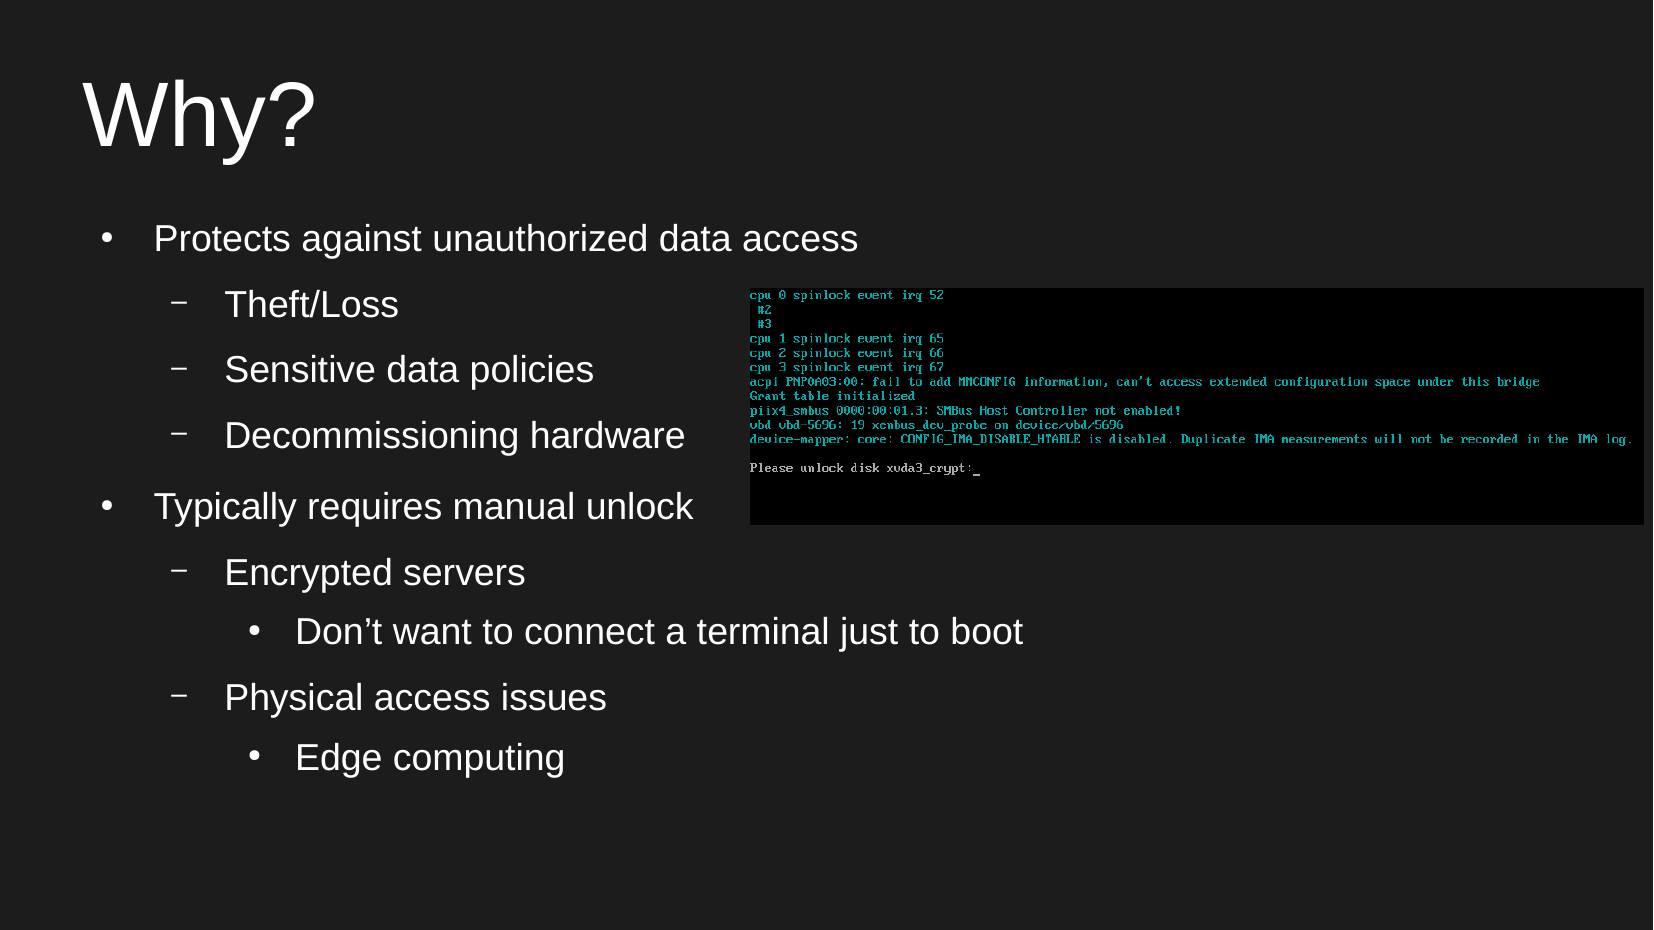

# Why?
Protects against unauthorized data access
Theft/Loss
Sensitive data policies
Decommissioning hardware
Typically requires manual unlock
Encrypted servers
Don’t want to connect a terminal just to boot
Physical access issues
Edge computing